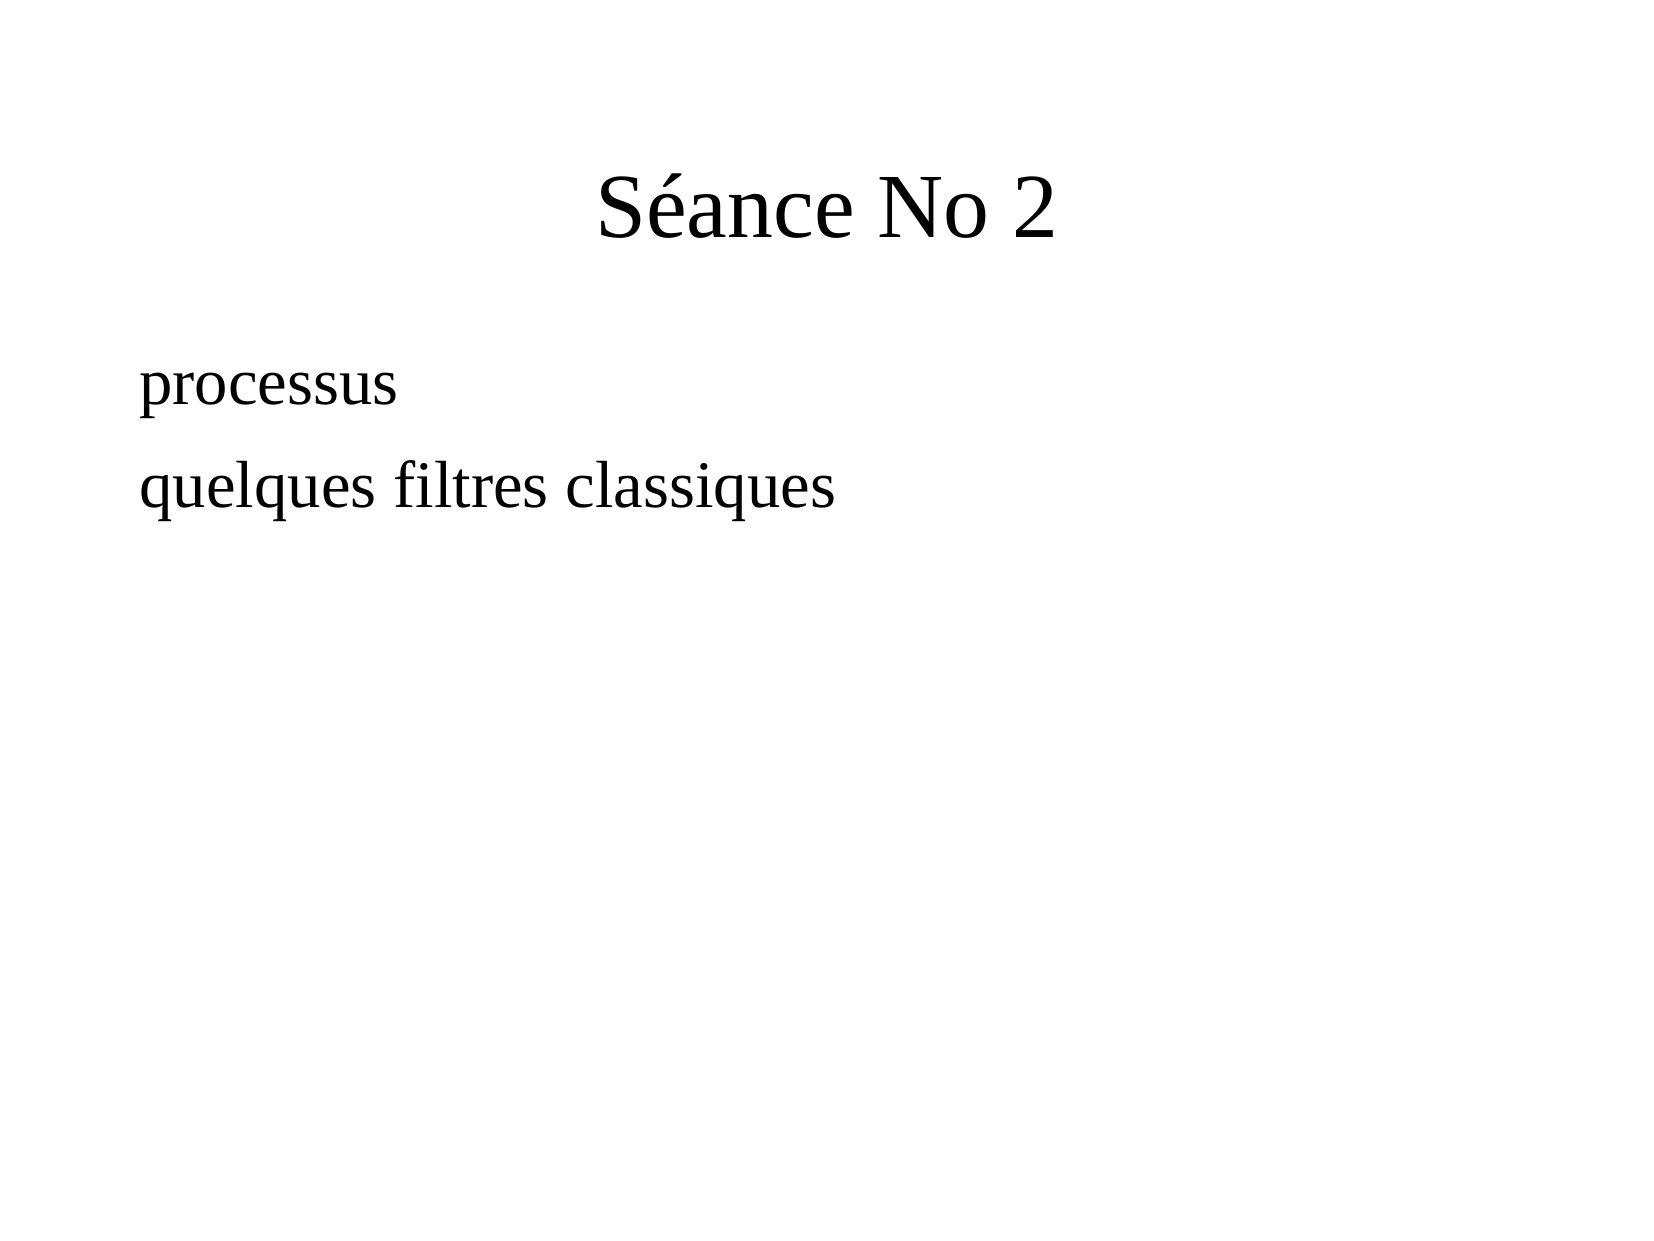

# Séance No 2
processus
quelques filtres classiques